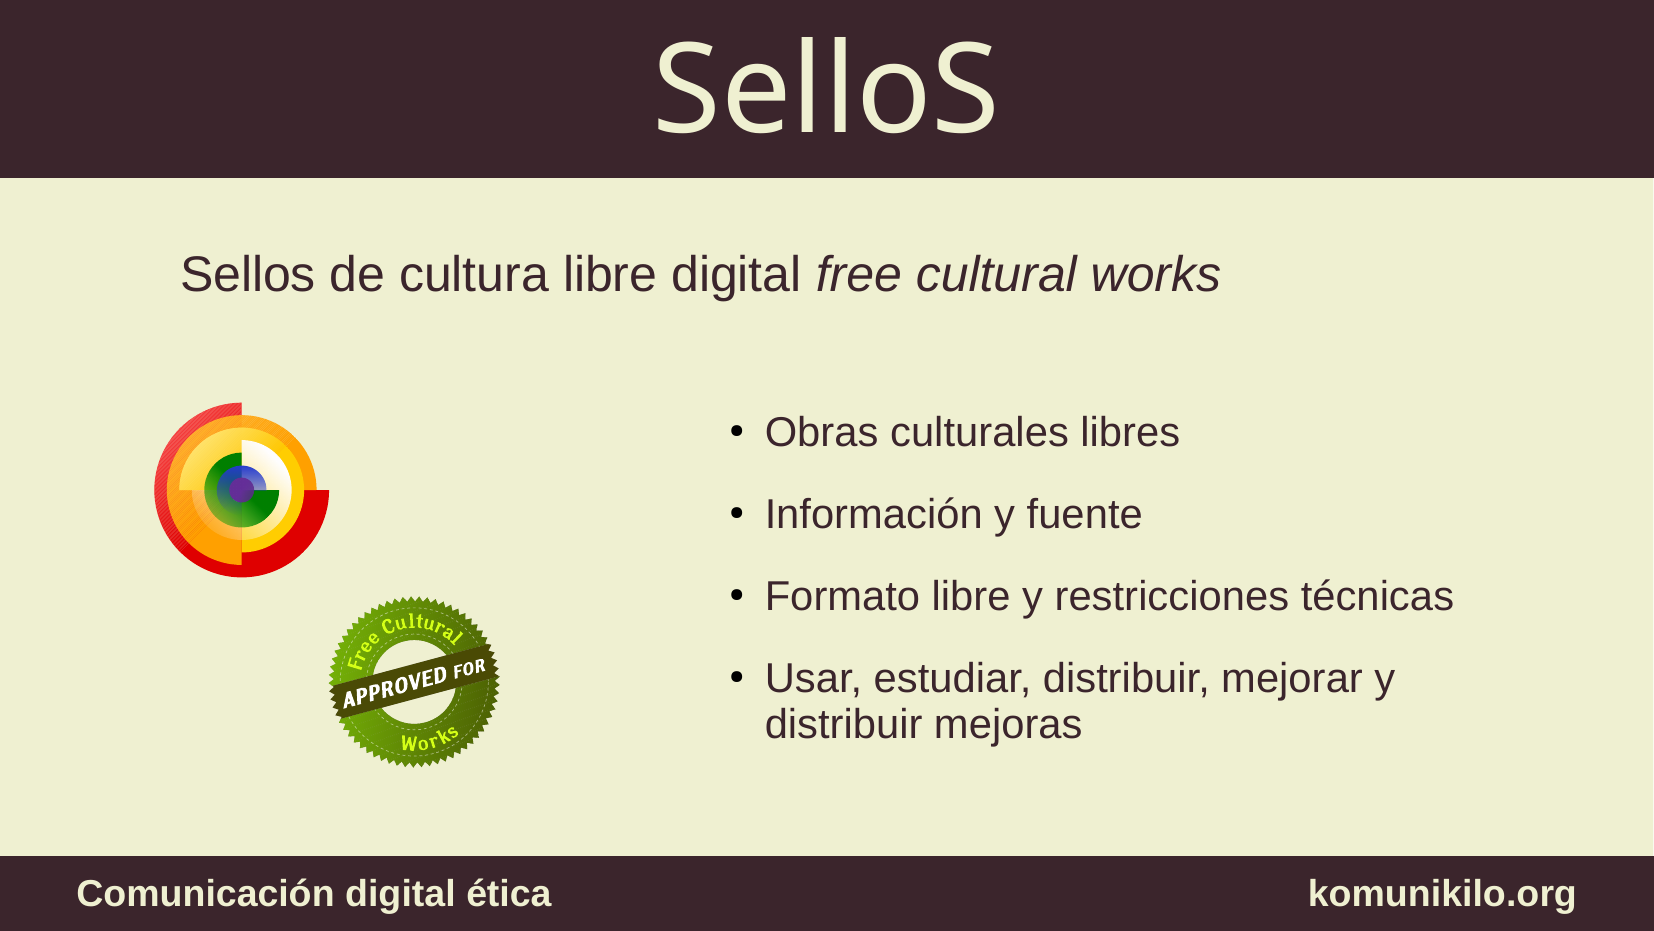

# SelloS
Sellos de cultura libre digital free cultural works
Obras culturales libres
Información y fuente
Formato libre y restricciones técnicas
Usar, estudiar, distribuir, mejorar y distribuir mejoras
Comunicación digital ética komunikilo.org